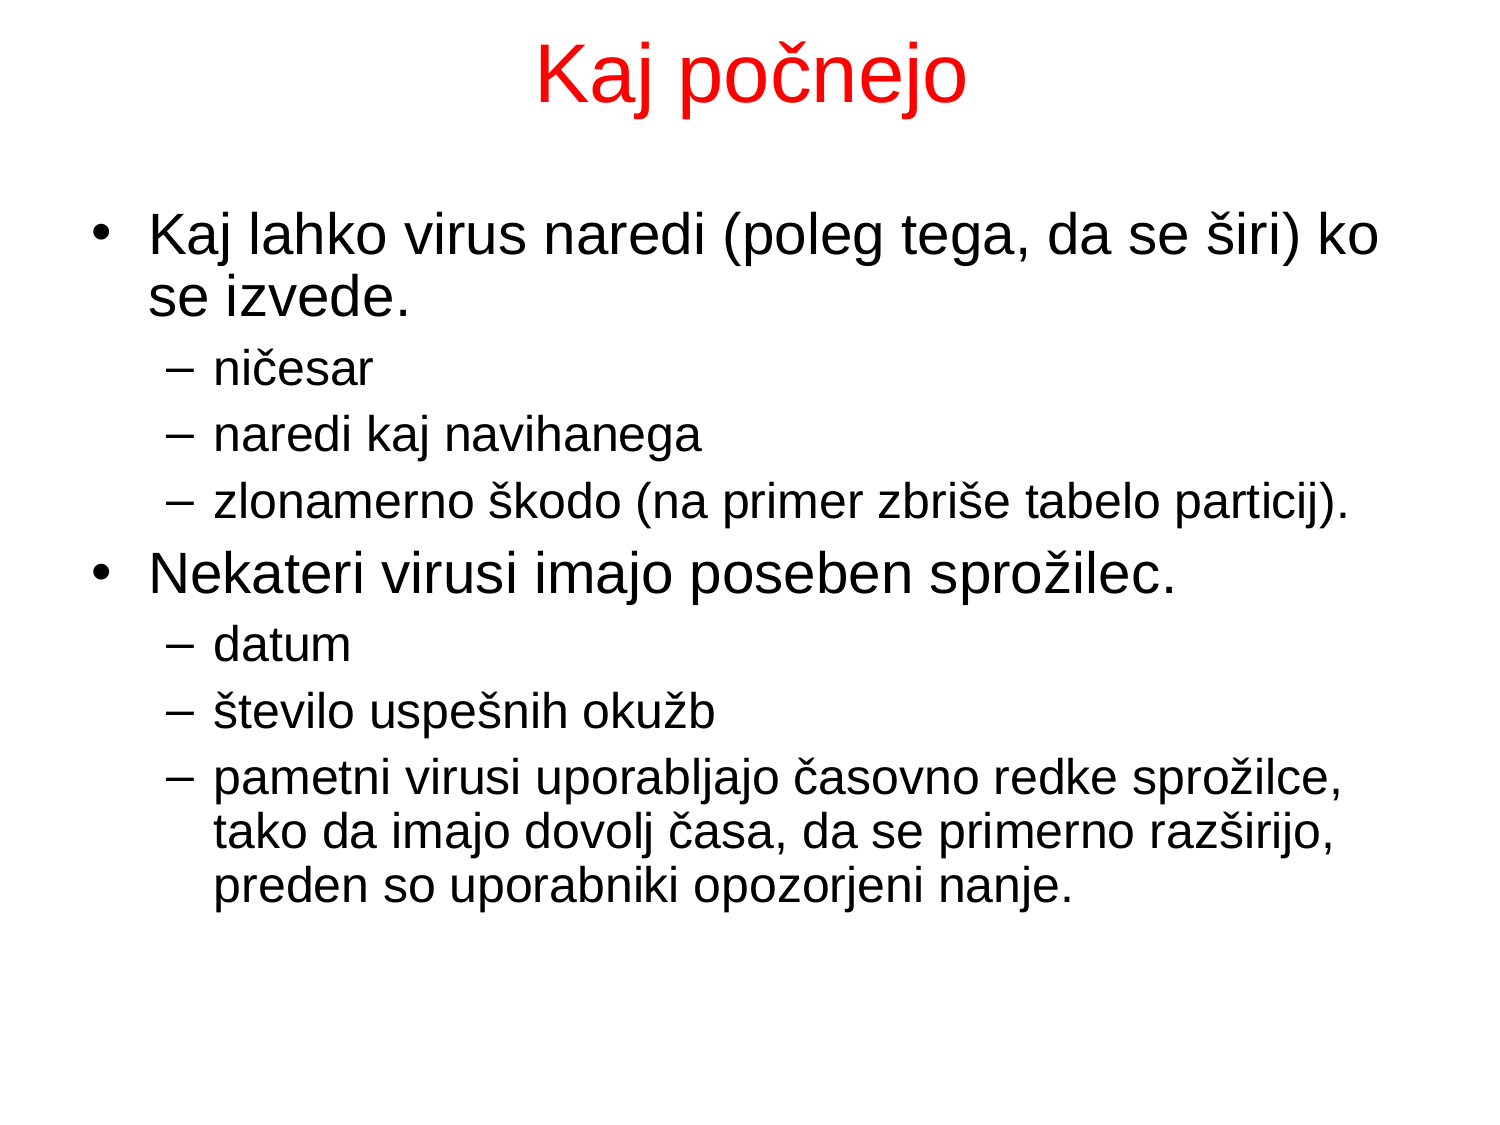

# Kaj počnejo
Kaj lahko virus naredi (poleg tega, da se širi) ko se izvede.
ničesar
naredi kaj navihanega
zlonamerno škodo (na primer zbriše tabelo particij).
Nekateri virusi imajo poseben sprožilec.
datum
število uspešnih okužb
pametni virusi uporabljajo časovno redke sprožilce, tako da imajo dovolj časa, da se primerno razširijo, preden so uporabniki opozorjeni nanje.